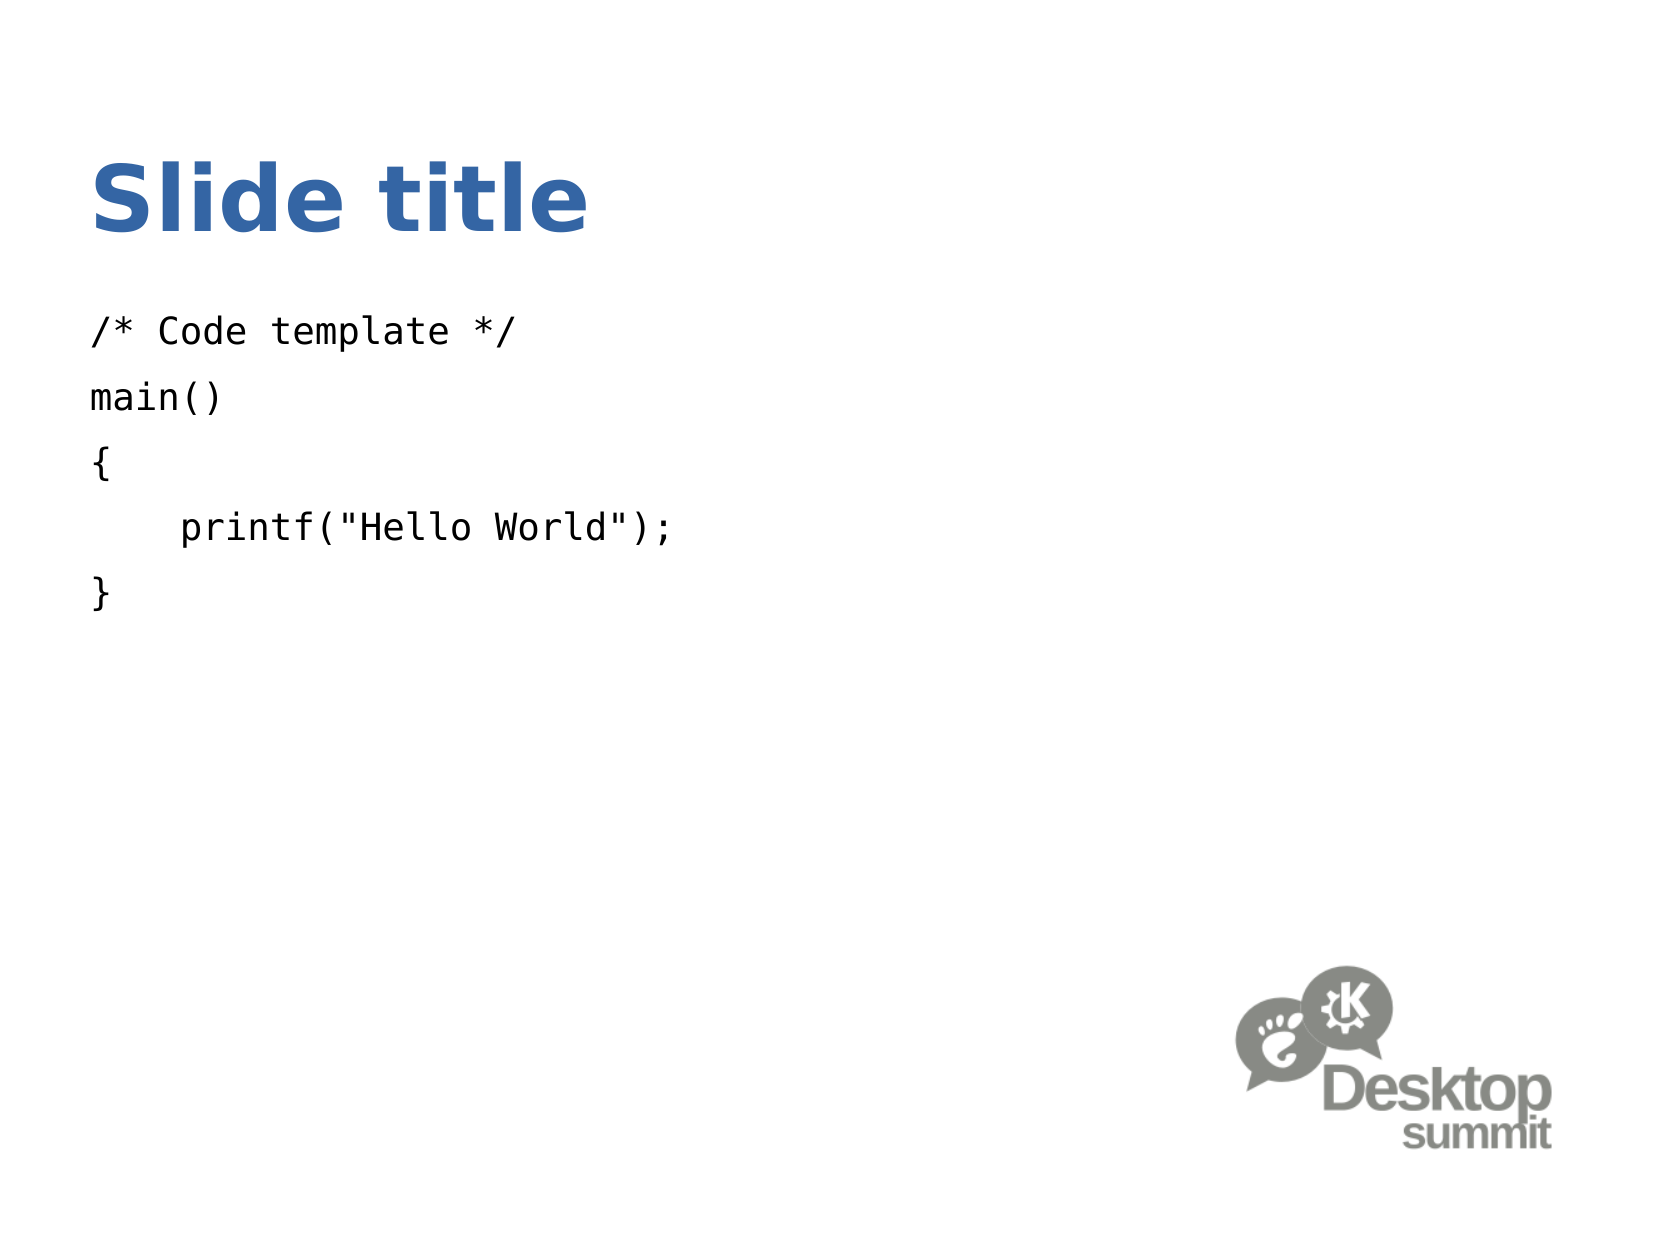

Slide title
/* Code template */
main()
{
 printf("Hello World");
}